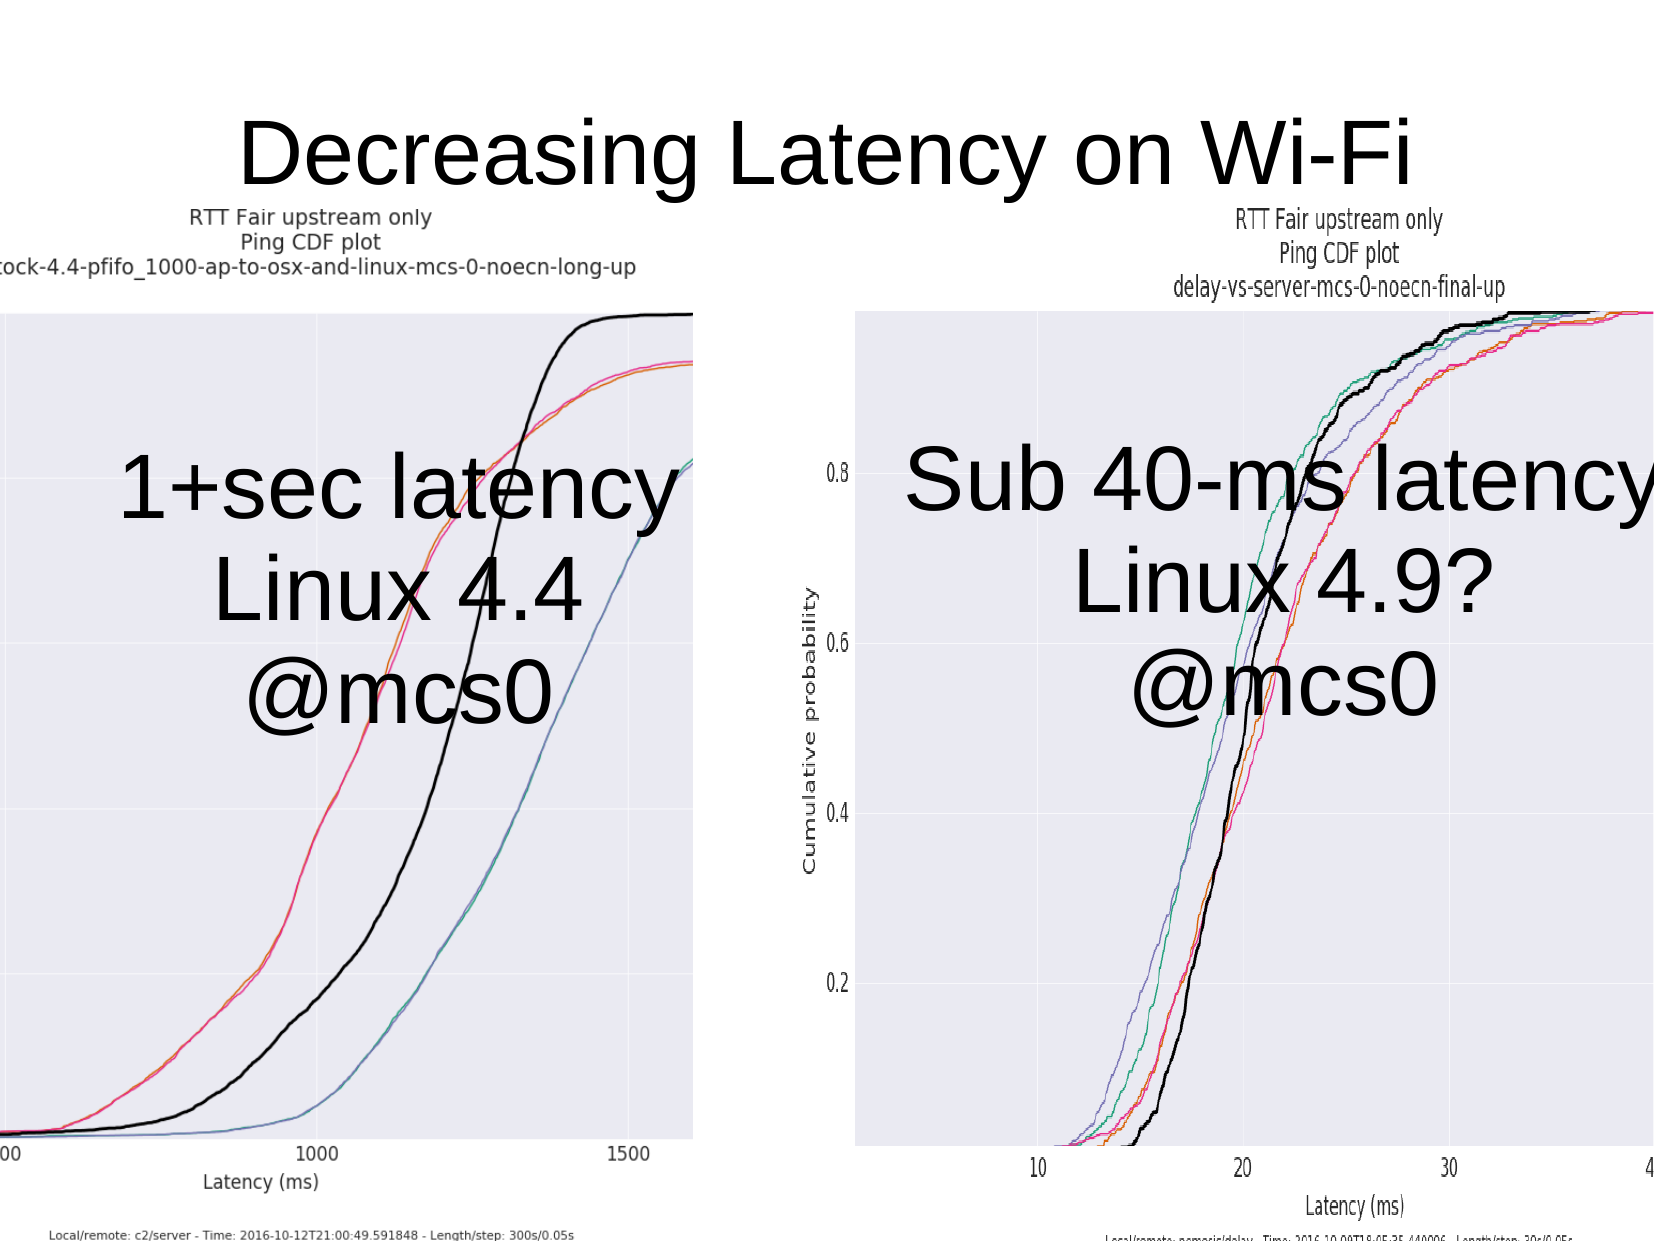

# Decreasing Latency on Wi-Fi
Sub 40-ms latency
Linux 4.9?
@mcs0
1+sec latency
Linux 4.4
@mcs0